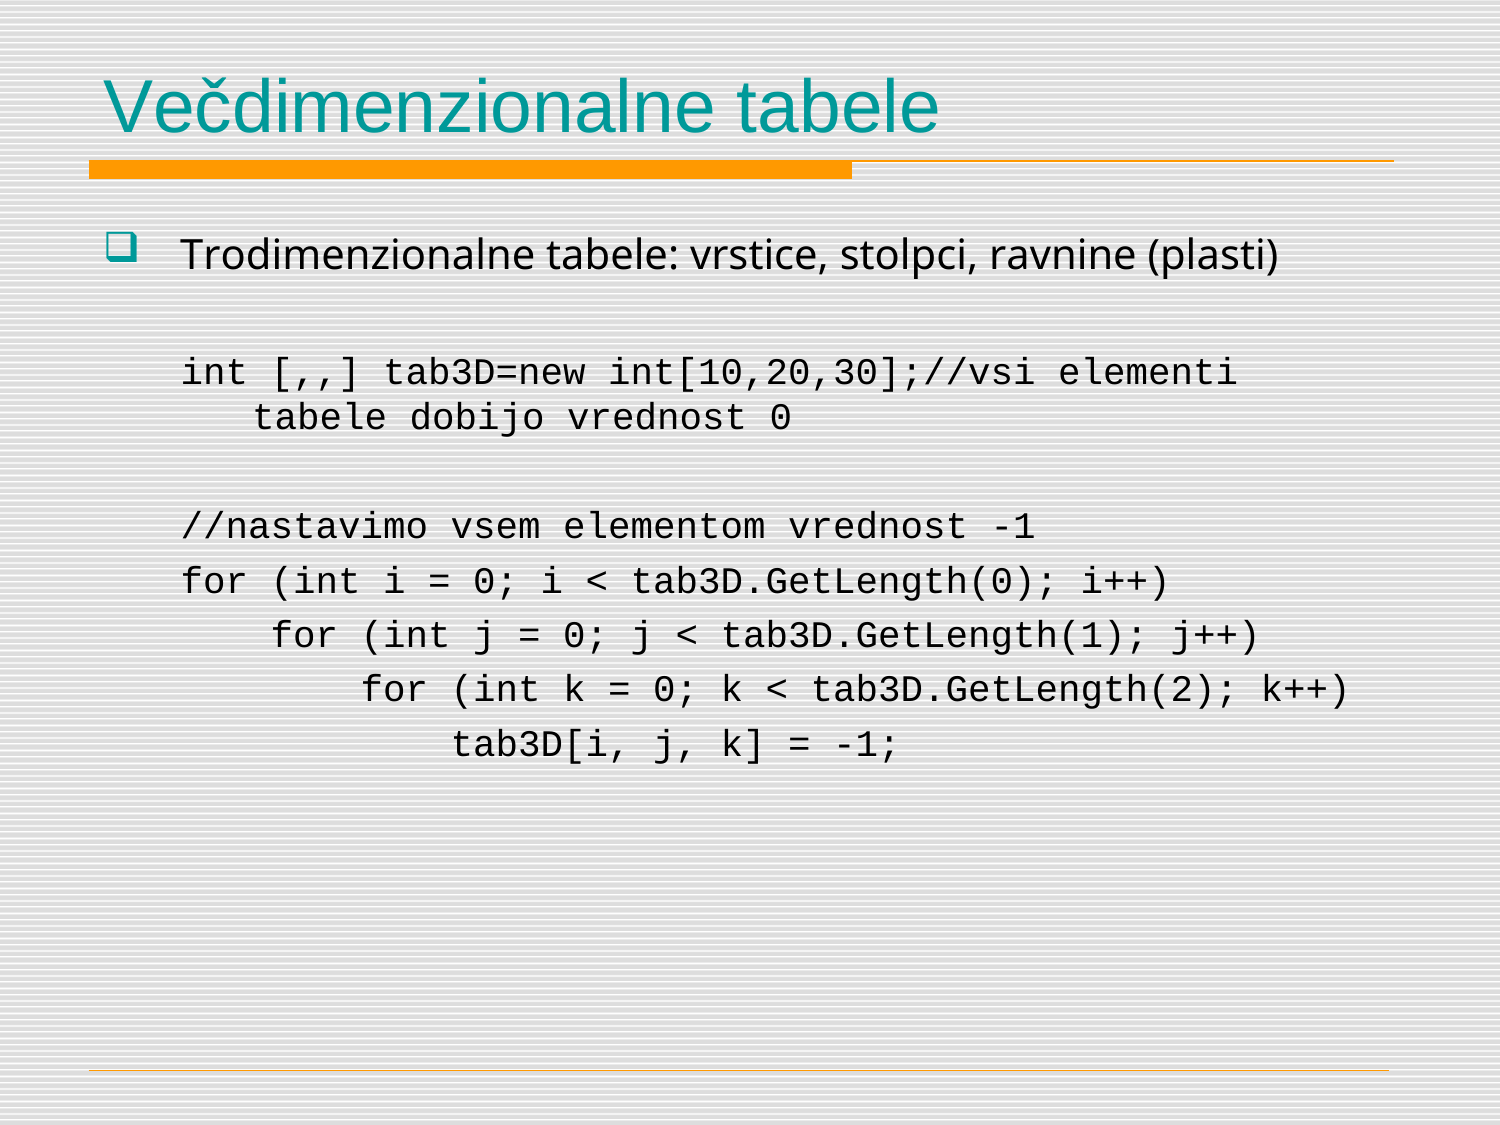

# Večdimenzionalne tabele
Trodimenzionalne tabele: vrstice, stolpci, ravnine (plasti)
int [,,] tab3D=new int[10,20,30];//vsi elementi tabele dobijo vrednost 0
//nastavimo vsem elementom vrednost -1
for (int i = 0; i < tab3D.GetLength(0); i++)
 for (int j = 0; j < tab3D.GetLength(1); j++)
 for (int k = 0; k < tab3D.GetLength(2); k++)
 tab3D[i, j, k] = -1;